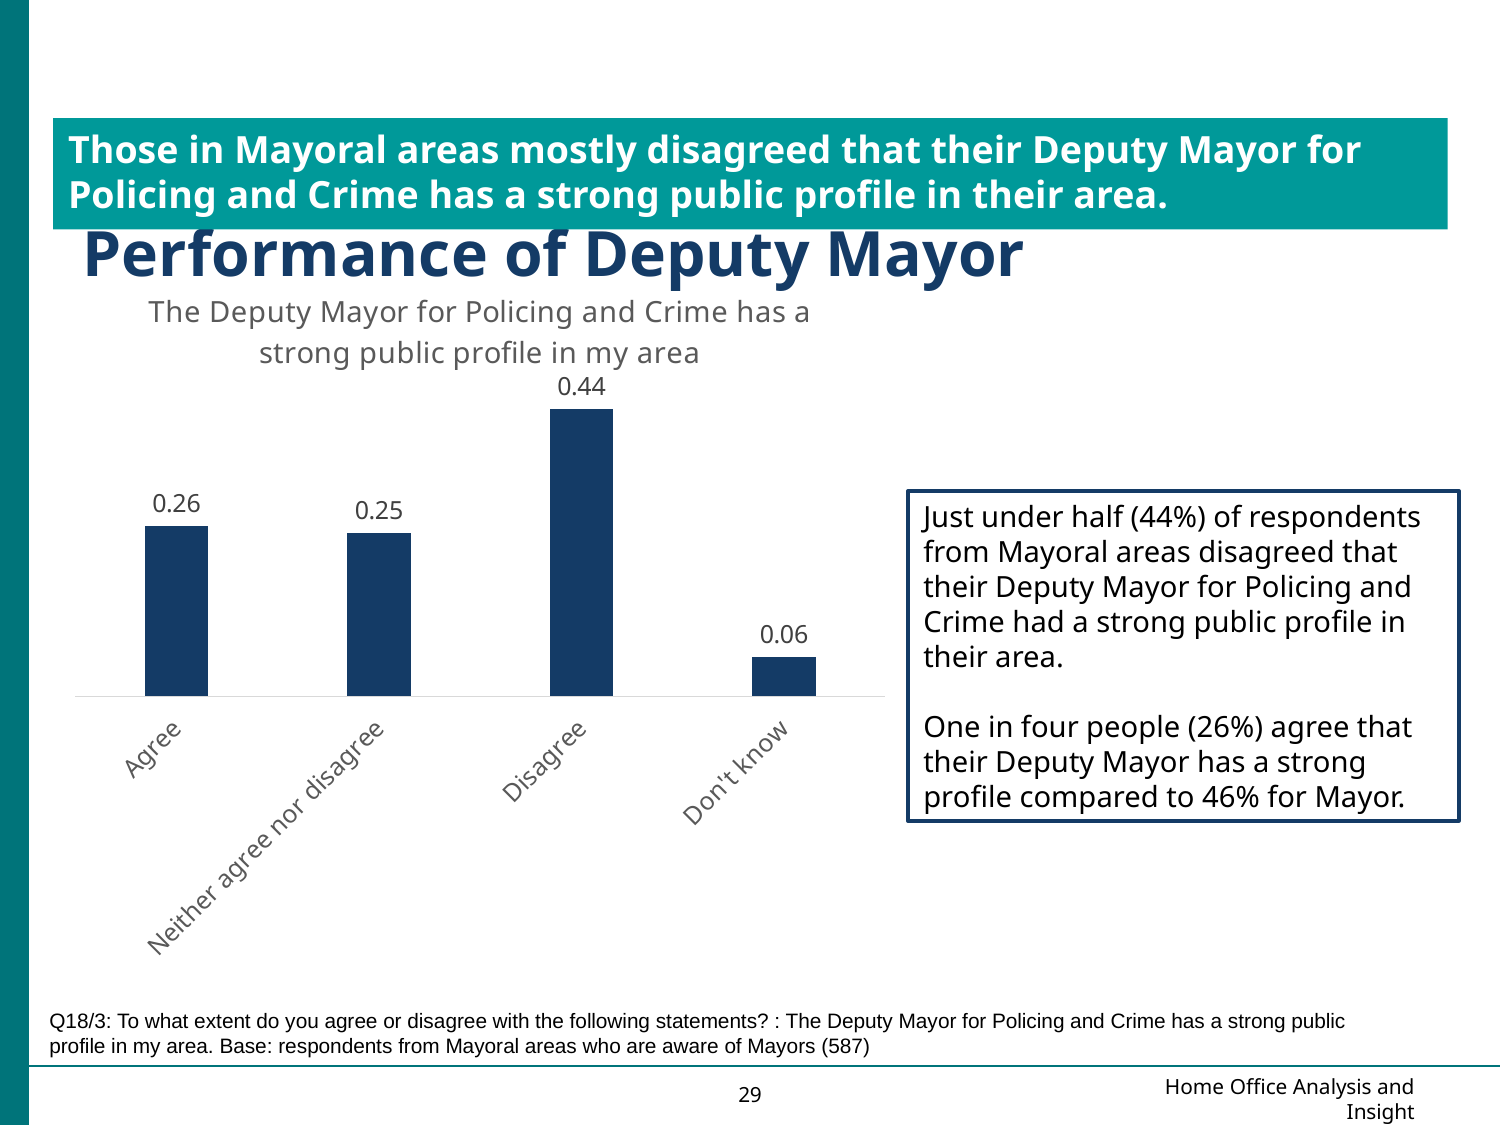

Those in Mayoral areas mostly disagreed that their Deputy Mayor for Policing and Crime has a strong public profile in their area.
# Performance of Deputy Mayor
### Chart: The Deputy Mayor for Policing and Crime has a strong public profile in my area
| Category | Series1 |
|---|---|
| Agree | 0.26 |
| Neither agree nor disagree | 0.25 |
| Disagree | 0.44 |
| Don't know | 0.06 |Just under half (44%) of respondents from Mayoral areas disagreed that their Deputy Mayor for Policing and Crime had a strong public profile in their area.
One in four people (26%) agree that their Deputy Mayor has a strong profile compared to 46% for Mayor.
Q18/3: To what extent do you agree or disagree with the following statements? : The Deputy Mayor for Policing and Crime has a strong public profile in my area. Base: respondents from Mayoral areas who are aware of Mayors (587)